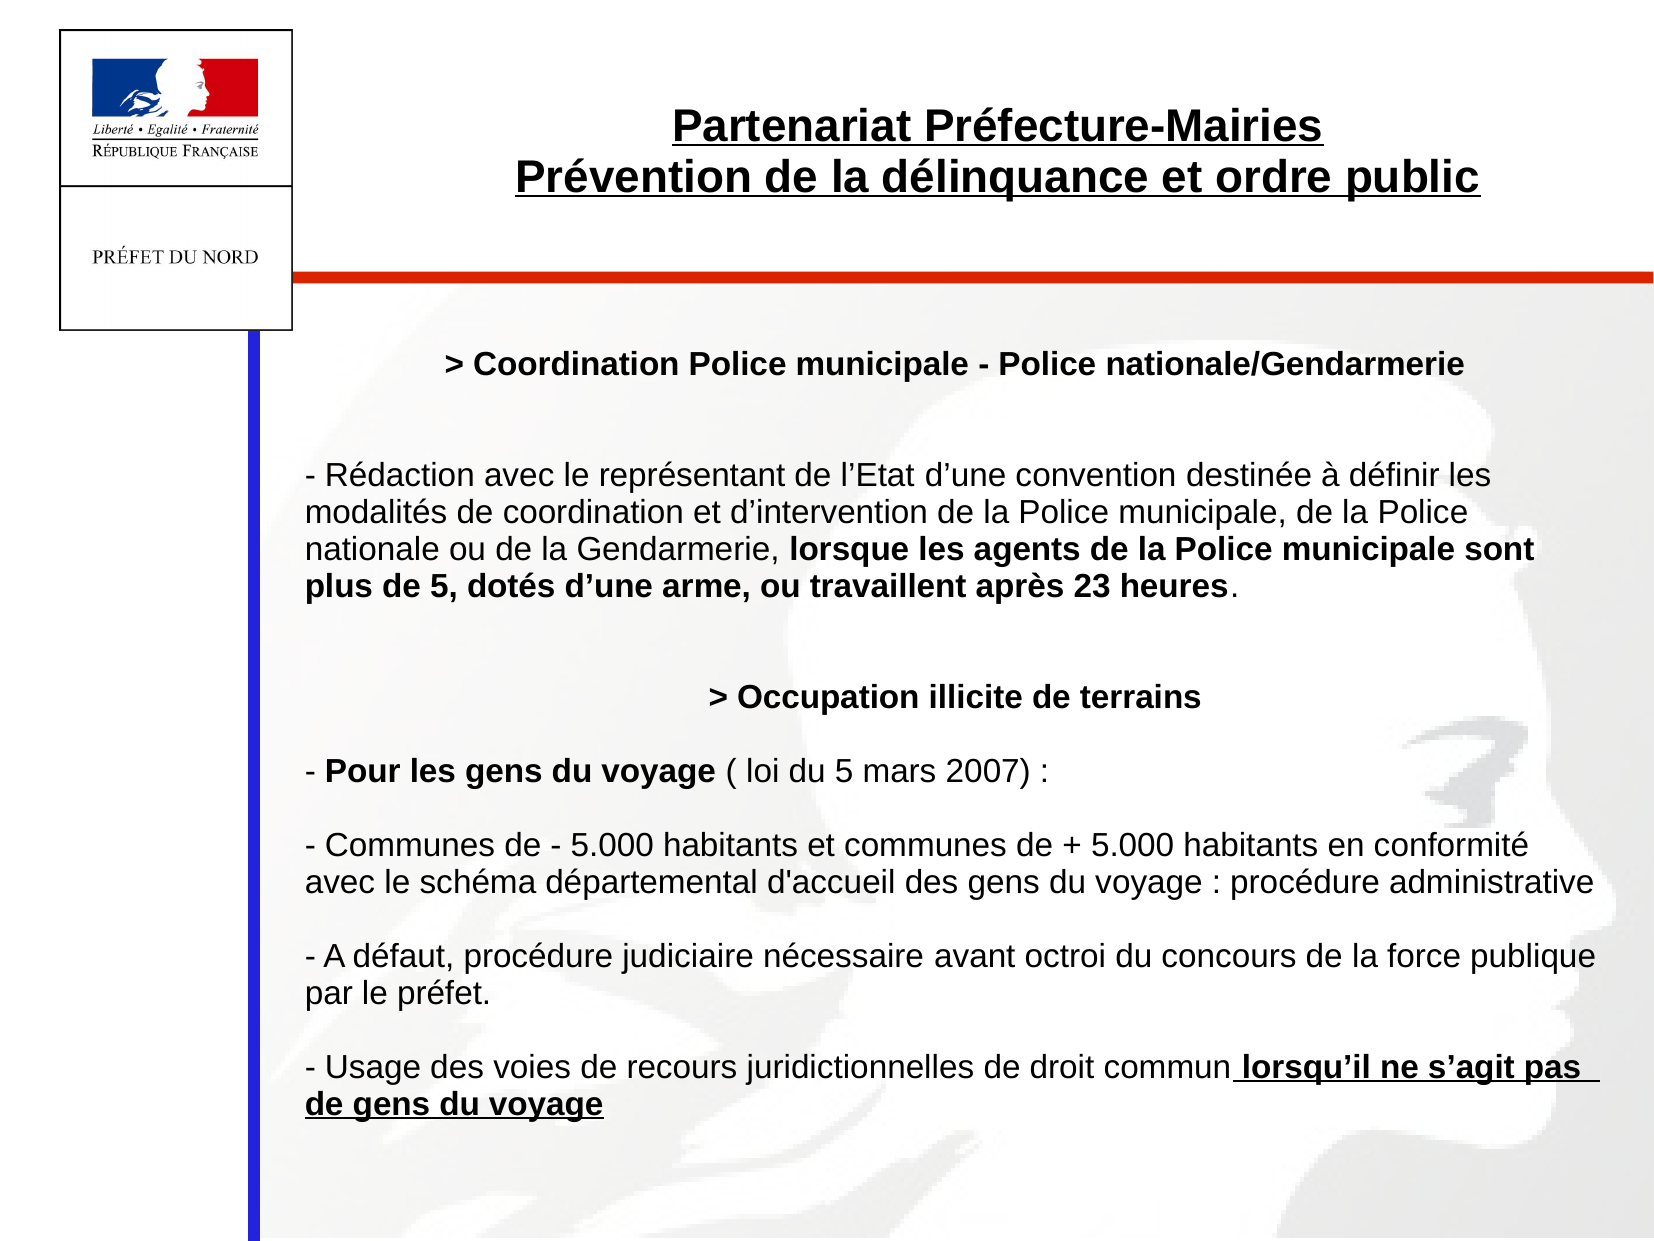

# Partenariat Préfecture-Mairies Prévention de la délinquance et ordre public
> Coordination Police municipale - Police nationale/Gendarmerie
- Rédaction avec le représentant de l’Etat d’une convention destinée à définir les modalités de coordination et d’intervention de la Police municipale, de la Police nationale ou de la Gendarmerie, lorsque les agents de la Police municipale sont plus de 5, dotés d’une arme, ou travaillent après 23 heures.
> Occupation illicite de terrains
- Pour les gens du voyage ( loi du 5 mars 2007) :
- Communes de - 5.000 habitants et communes de + 5.000 habitants en conformité avec le schéma départemental d'accueil des gens du voyage : procédure administrative
- A défaut, procédure judiciaire nécessaire avant octroi du concours de la force publique par le préfet.
- Usage des voies de recours juridictionnelles de droit commun lorsqu’il ne s’agit pas de gens du voyage